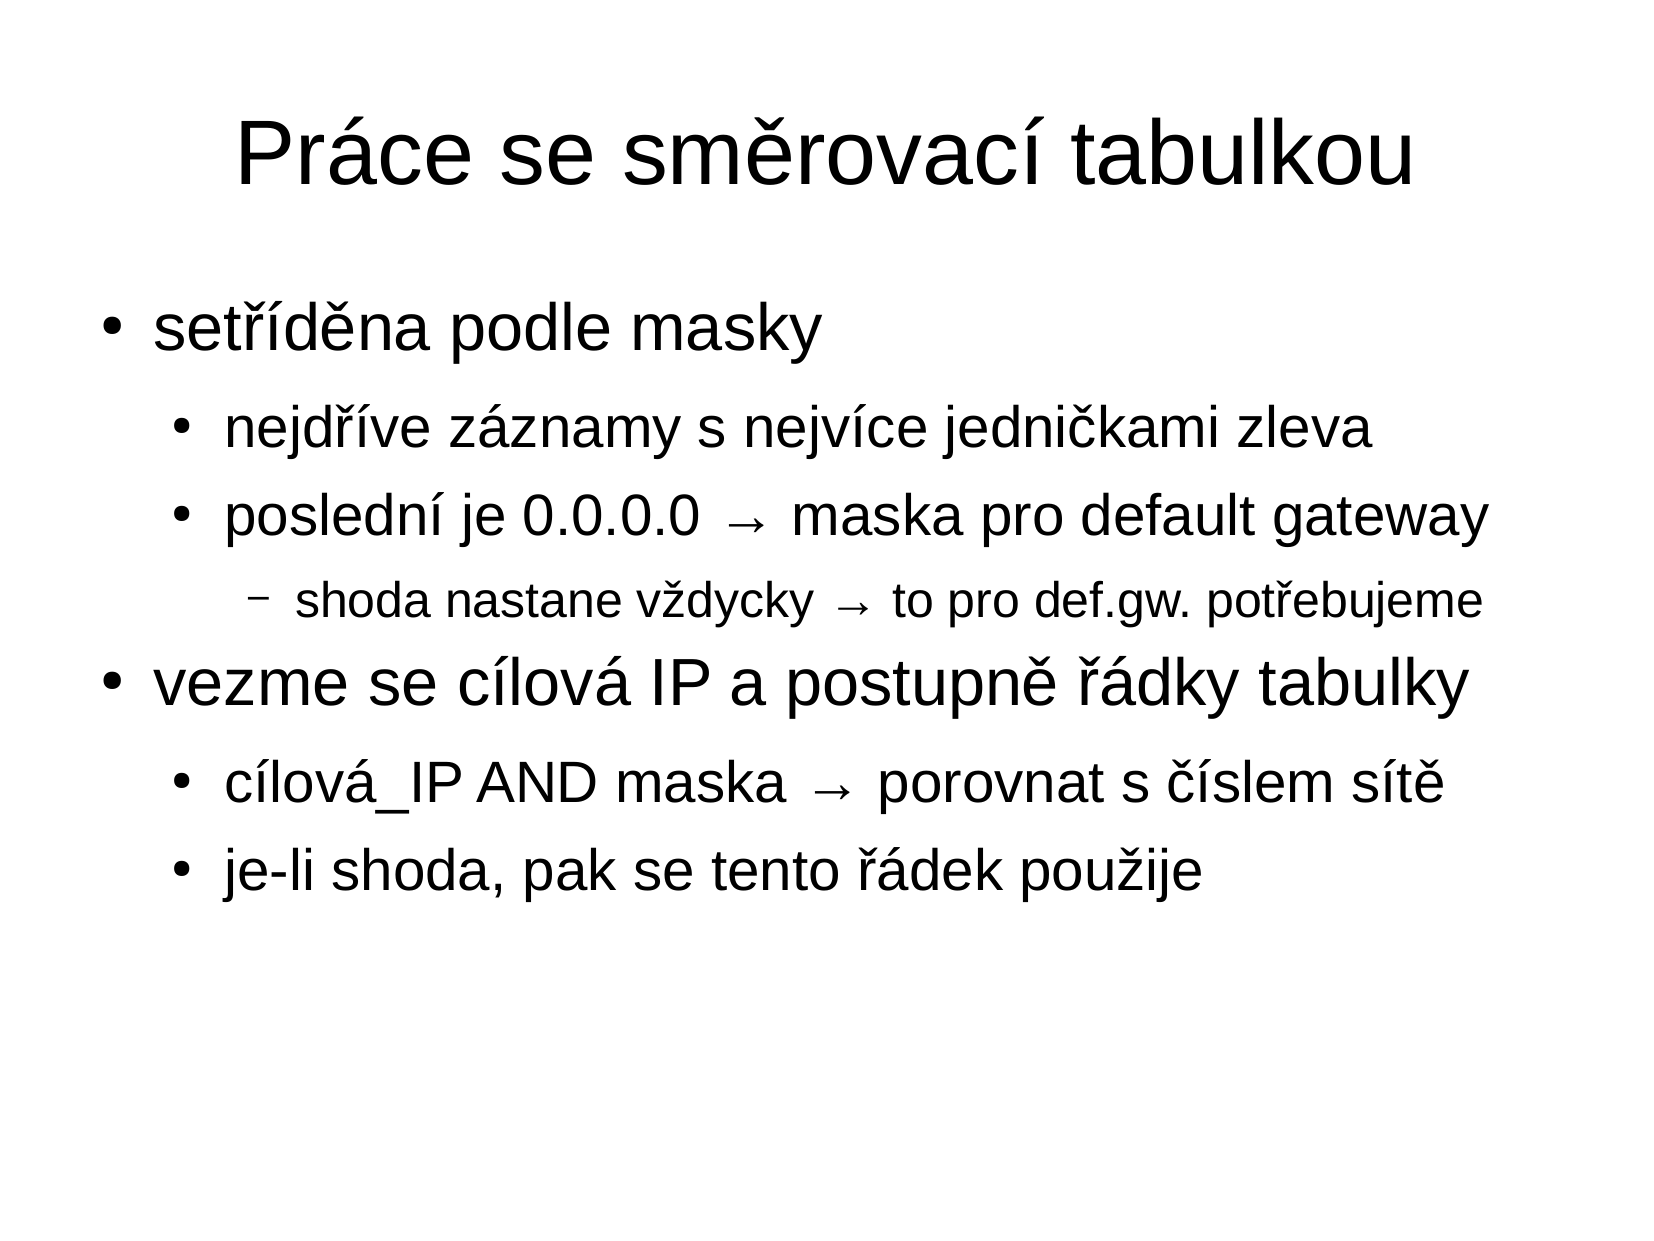

# Práce se směrovací tabulkou
setříděna podle masky
nejdříve záznamy s nejvíce jedničkami zleva
poslední je 0.0.0.0 → maska pro default gateway
shoda nastane vždycky → to pro def.gw. potřebujeme
vezme se cílová IP a postupně řádky tabulky
cílová_IP AND maska → porovnat s číslem sítě
je-li shoda, pak se tento řádek použije